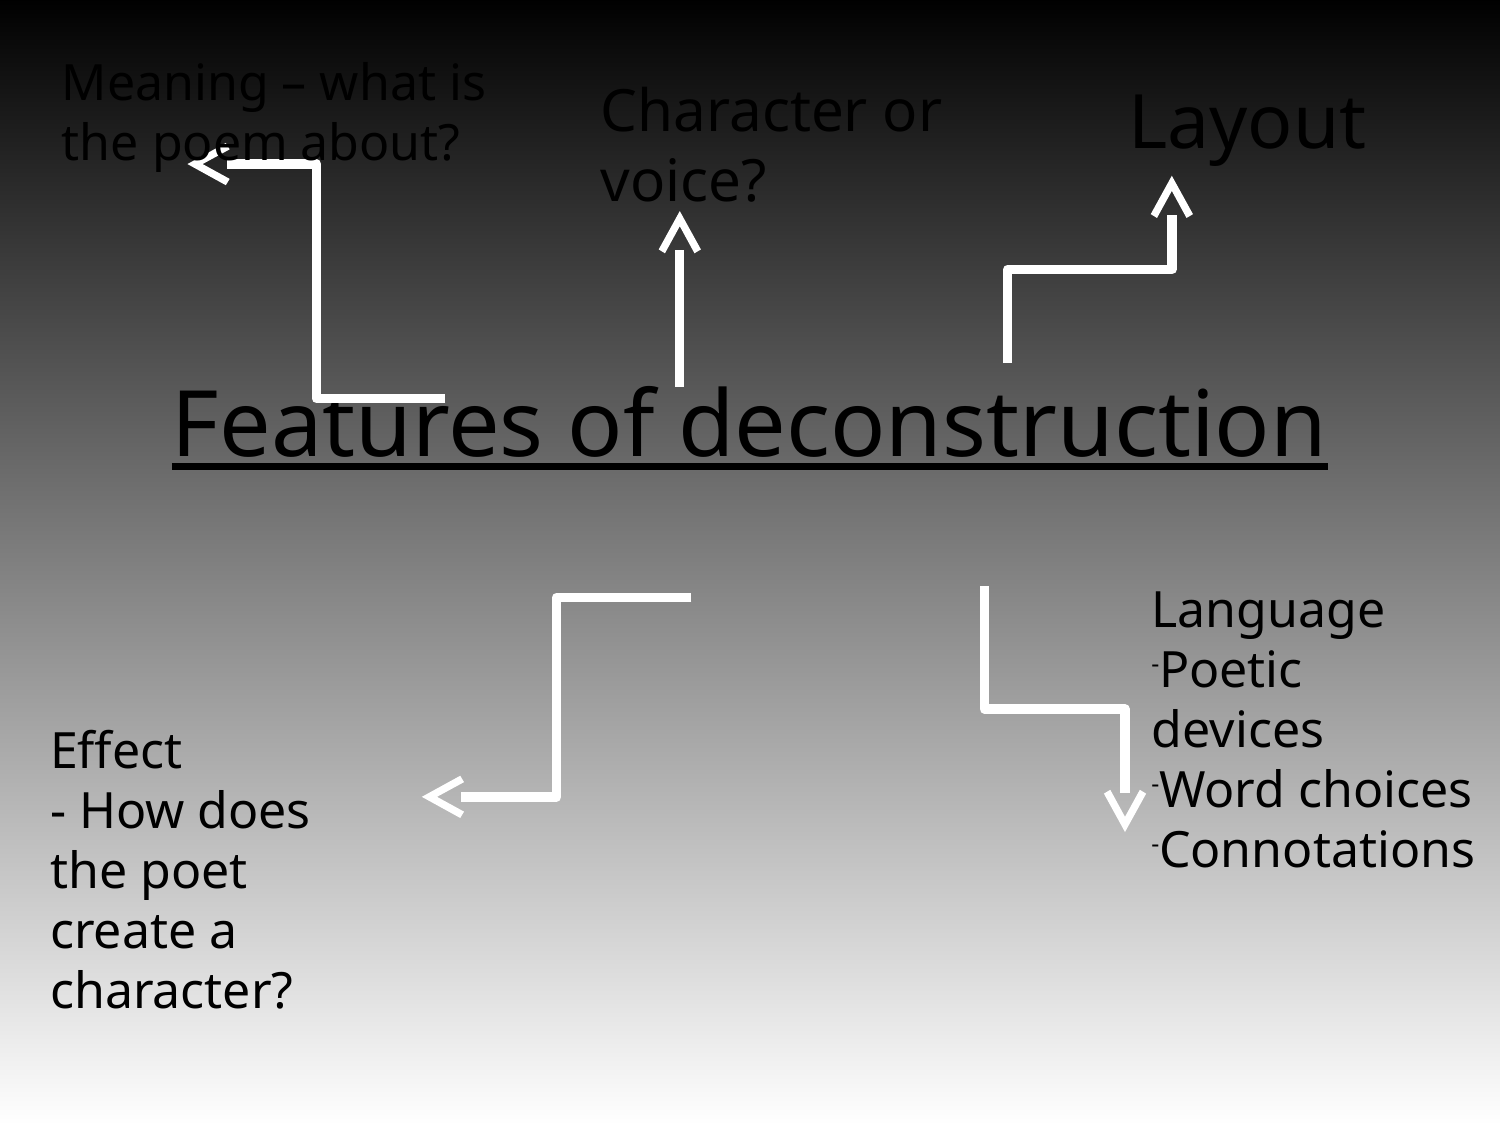

Meaning – what is the poem about?
Character or voice?
Layout
# Features of deconstruction
Language
Poetic devices
Word choices
Connotations
Effect
- How does the poet create a character?